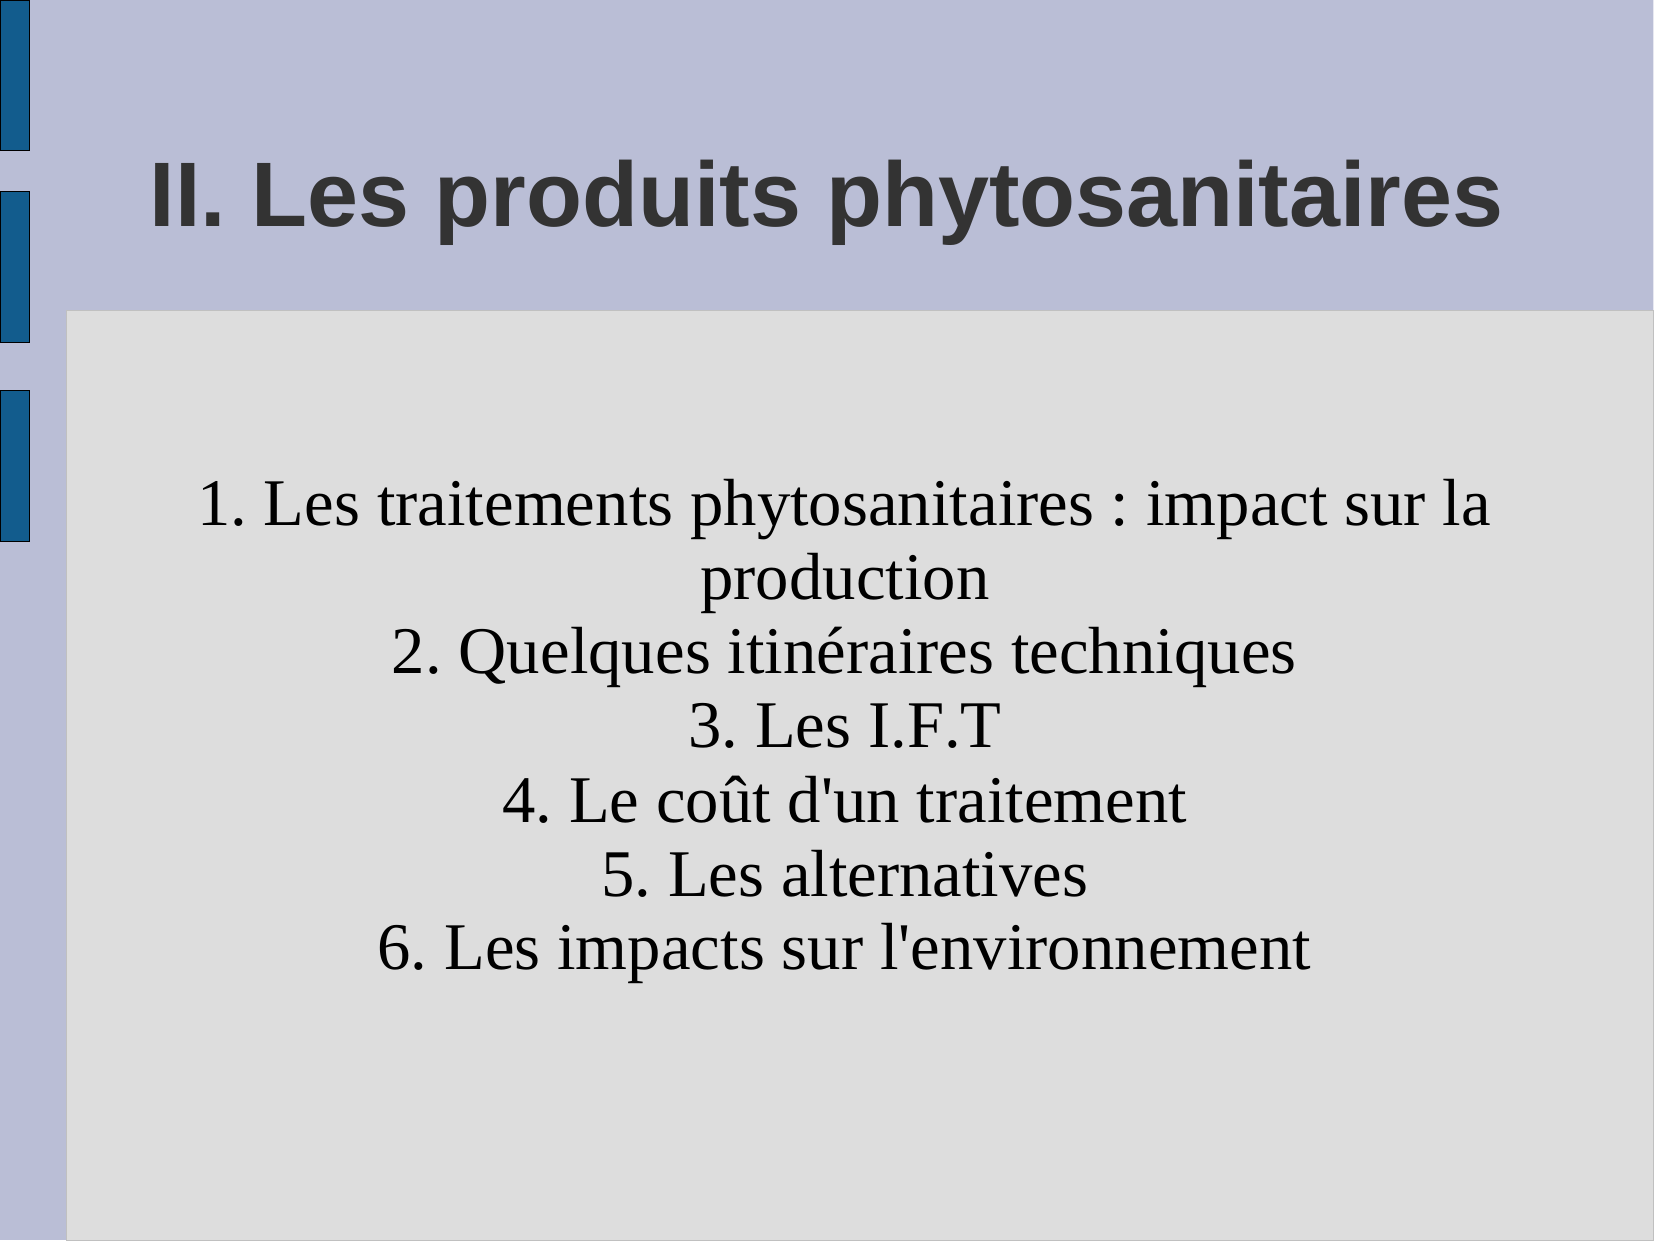

# II. Les produits phytosanitaires
1. Les traitements phytosanitaires : impact sur la production
2. Quelques itinéraires techniques
3. Les I.F.T
4. Le coût d'un traitement
5. Les alternatives
6. Les impacts sur l'environnement